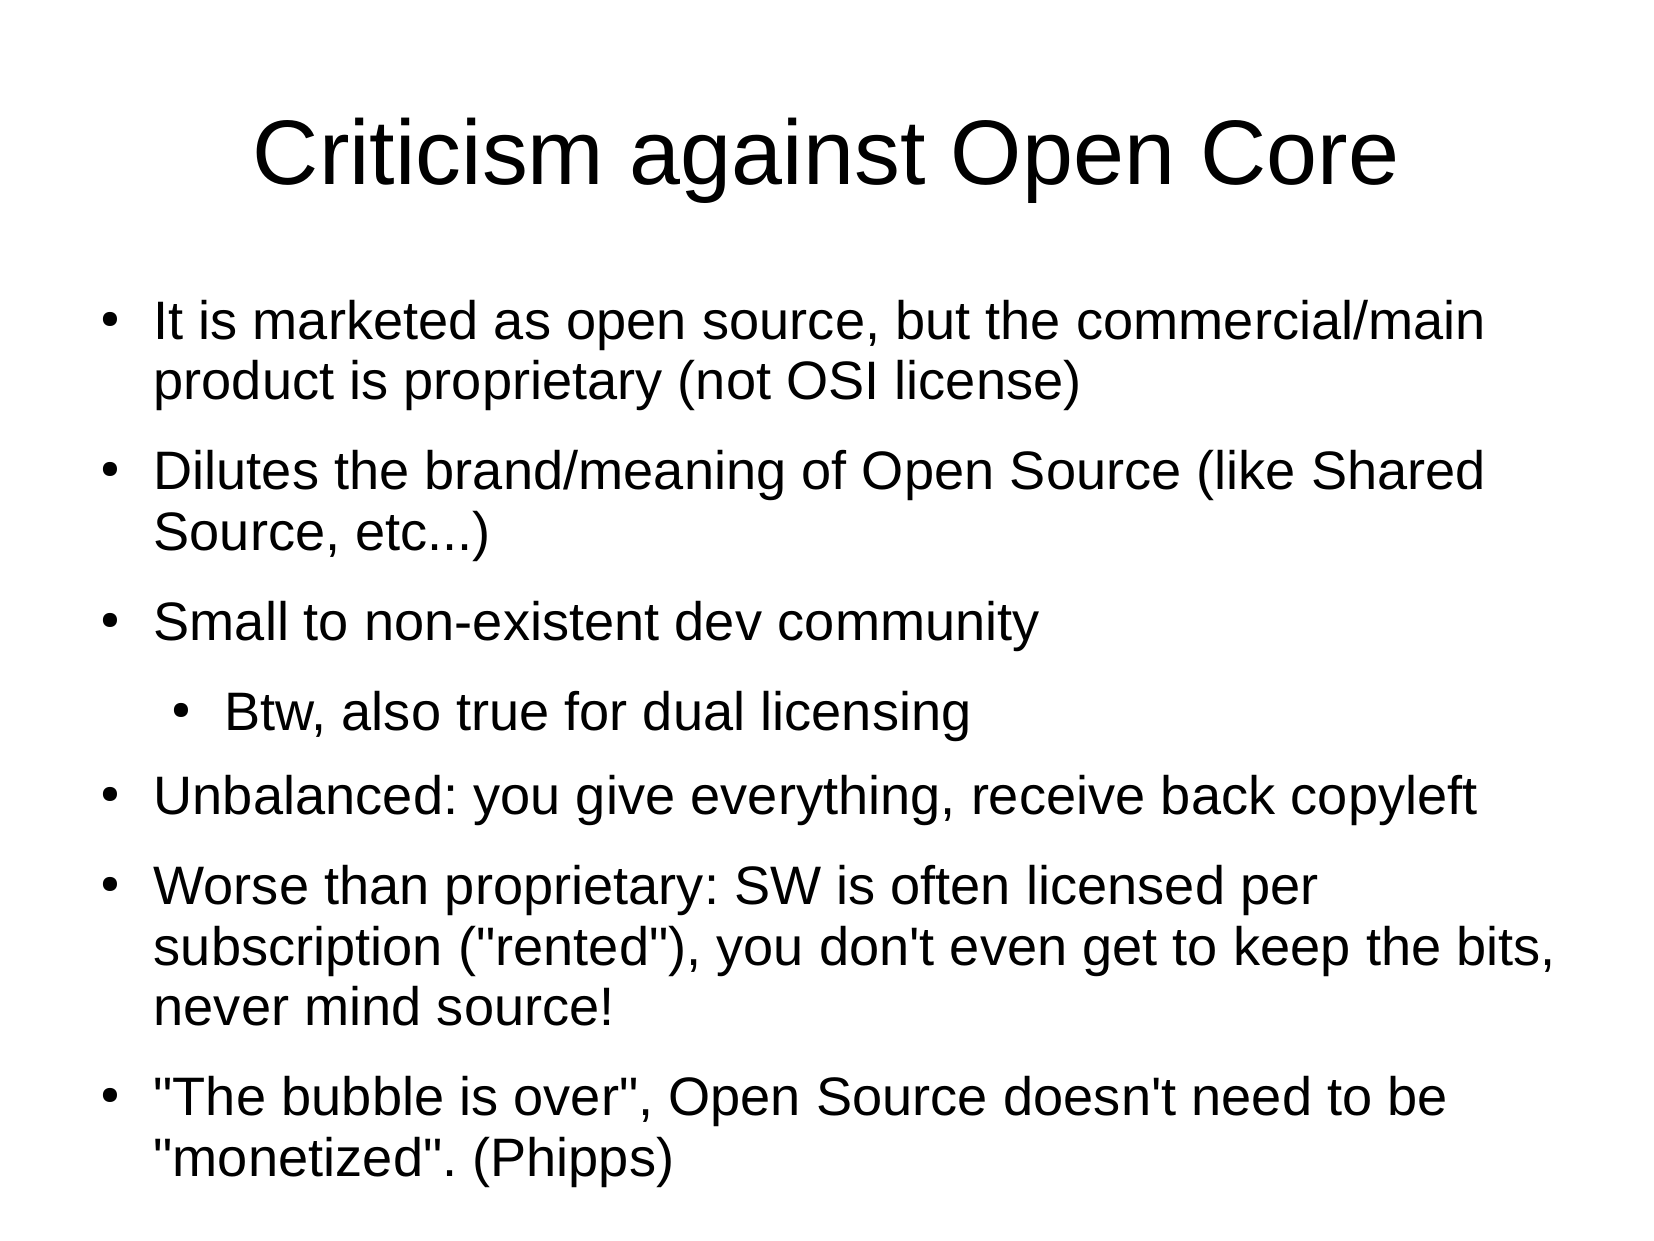

# Criticism against Open Core
It is marketed as open source, but the commercial/main product is proprietary (not OSI license)
Dilutes the brand/meaning of Open Source (like Shared Source, etc...)
Small to non-existent dev community
Btw, also true for dual licensing
Unbalanced: you give everything, receive back copyleft
Worse than proprietary: SW is often licensed per subscription ("rented"), you don't even get to keep the bits, never mind source!
"The bubble is over", Open Source doesn't need to be "monetized". (Phipps)